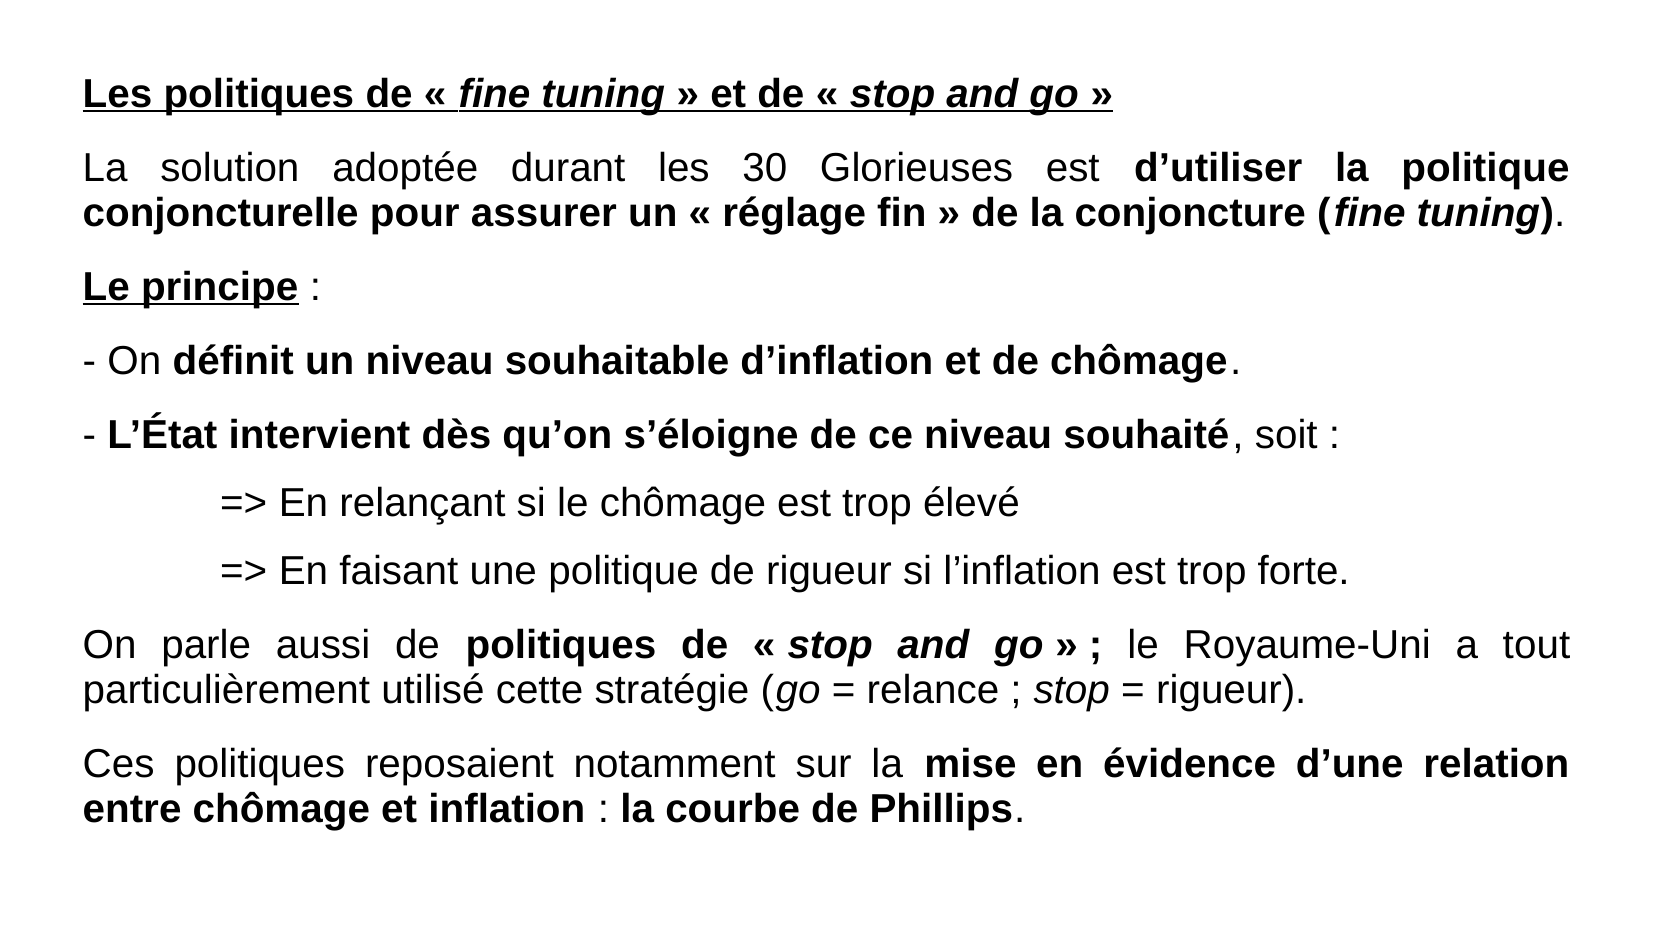

# Les politiques de « fine tuning » et de « stop and go »
La solution adoptée durant les 30 Glorieuses est d’utiliser la politique conjoncturelle pour assurer un « réglage fin » de la conjoncture (fine tuning).
Le principe :
- On définit un niveau souhaitable d’inflation et de chômage.
- L’État intervient dès qu’on s’éloigne de ce niveau souhaité, soit :
=> En relançant si le chômage est trop élevé
=> En faisant une politique de rigueur si l’inflation est trop forte.
On parle aussi de politiques de « stop and go » ; le Royaume-Uni a tout particulièrement utilisé cette stratégie (go = relance ; stop = rigueur).
Ces politiques reposaient notamment sur la mise en évidence d’une relation entre chômage et inflation : la courbe de Phillips.